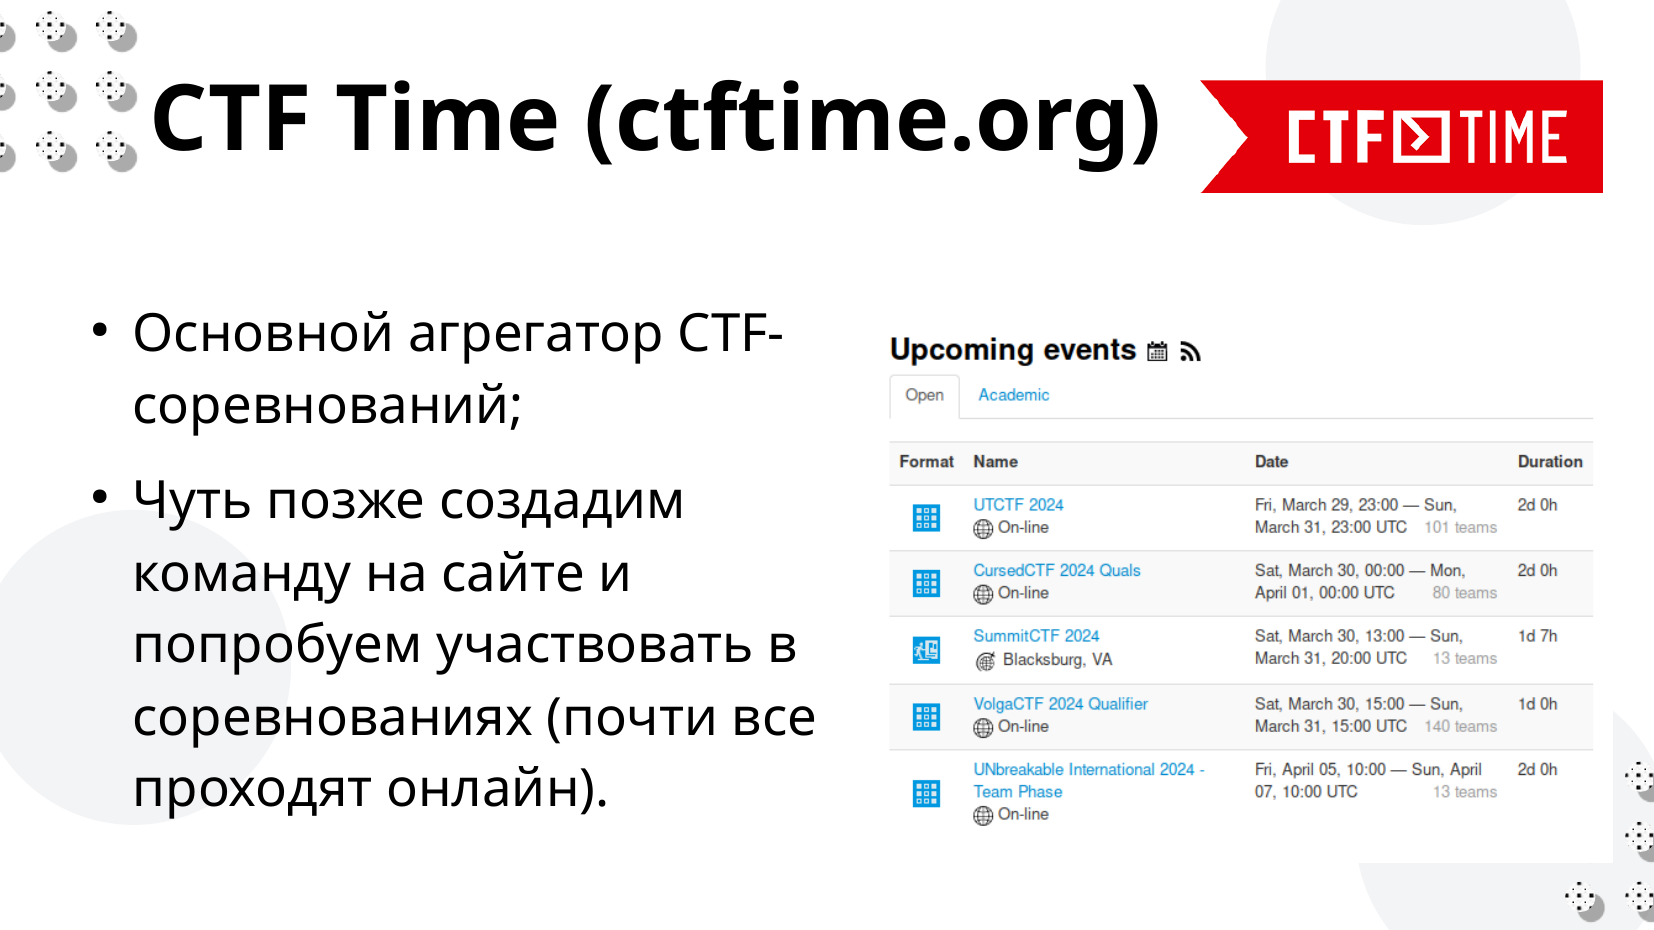

# CTF Time (ctftime.org)
Основной агрегатор CTF-соревнований;
Чуть позже создадим команду на сайте и попробуем участвовать в соревнованиях (почти все проходят онлайн).